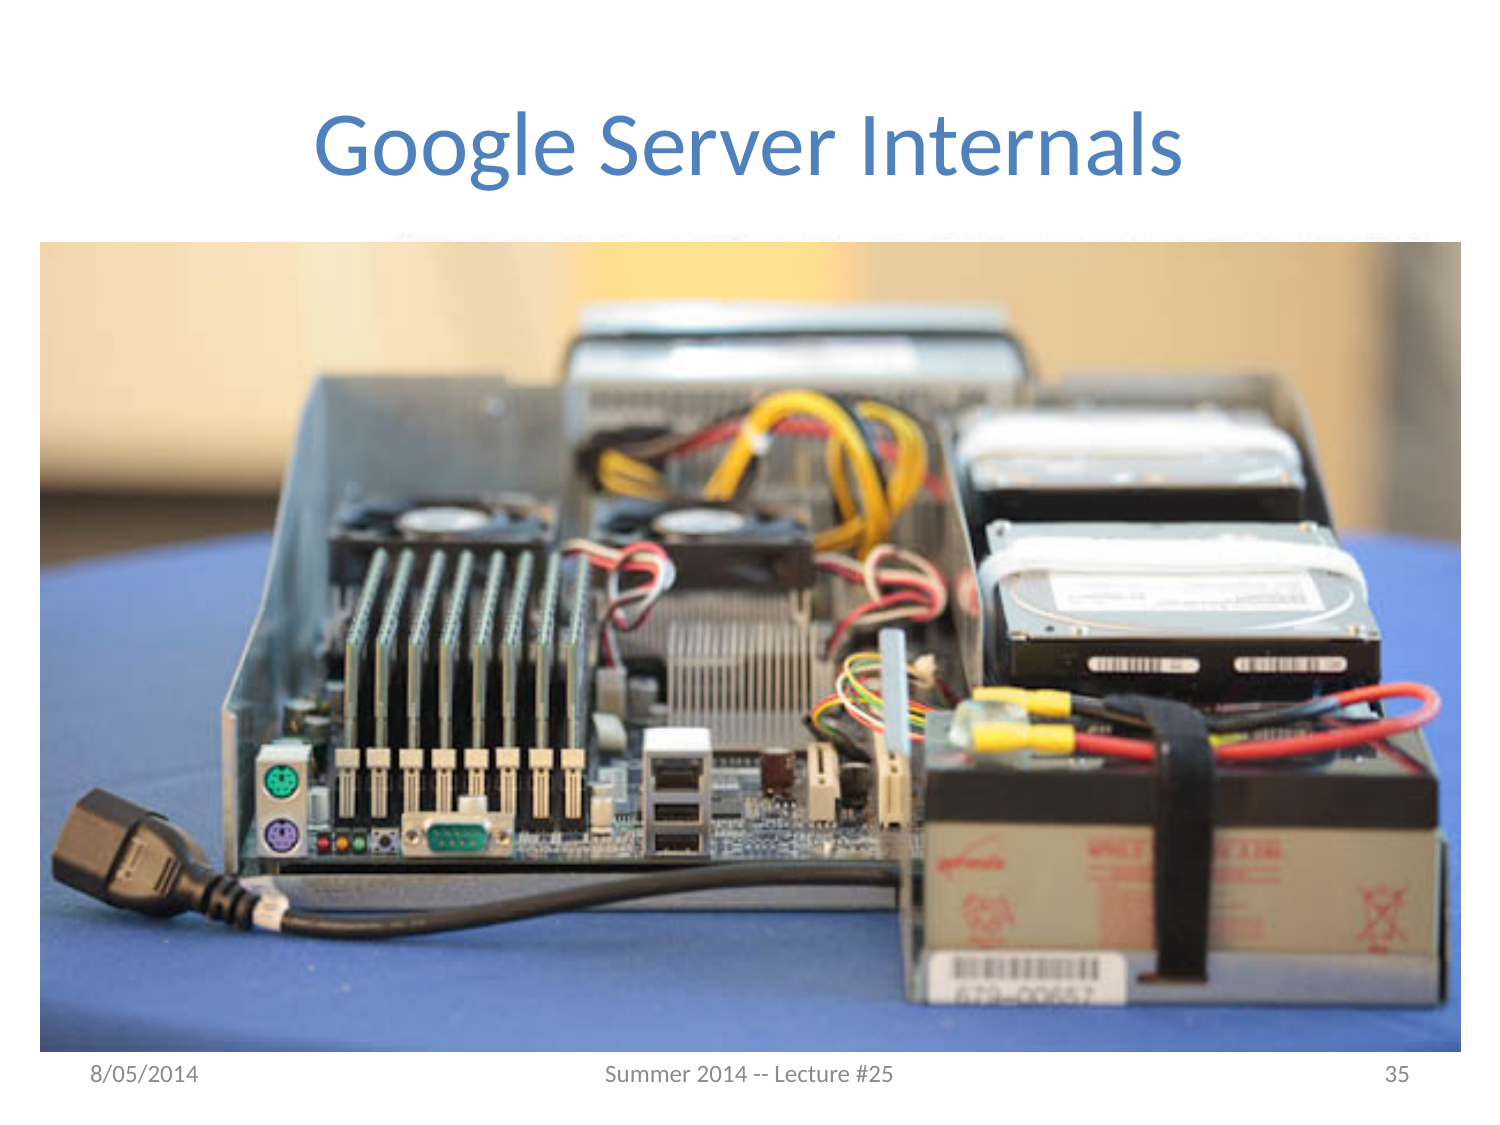

# Google Server Internals
Google Server
8/05/2014
Summer 2014 -- Lecture #25